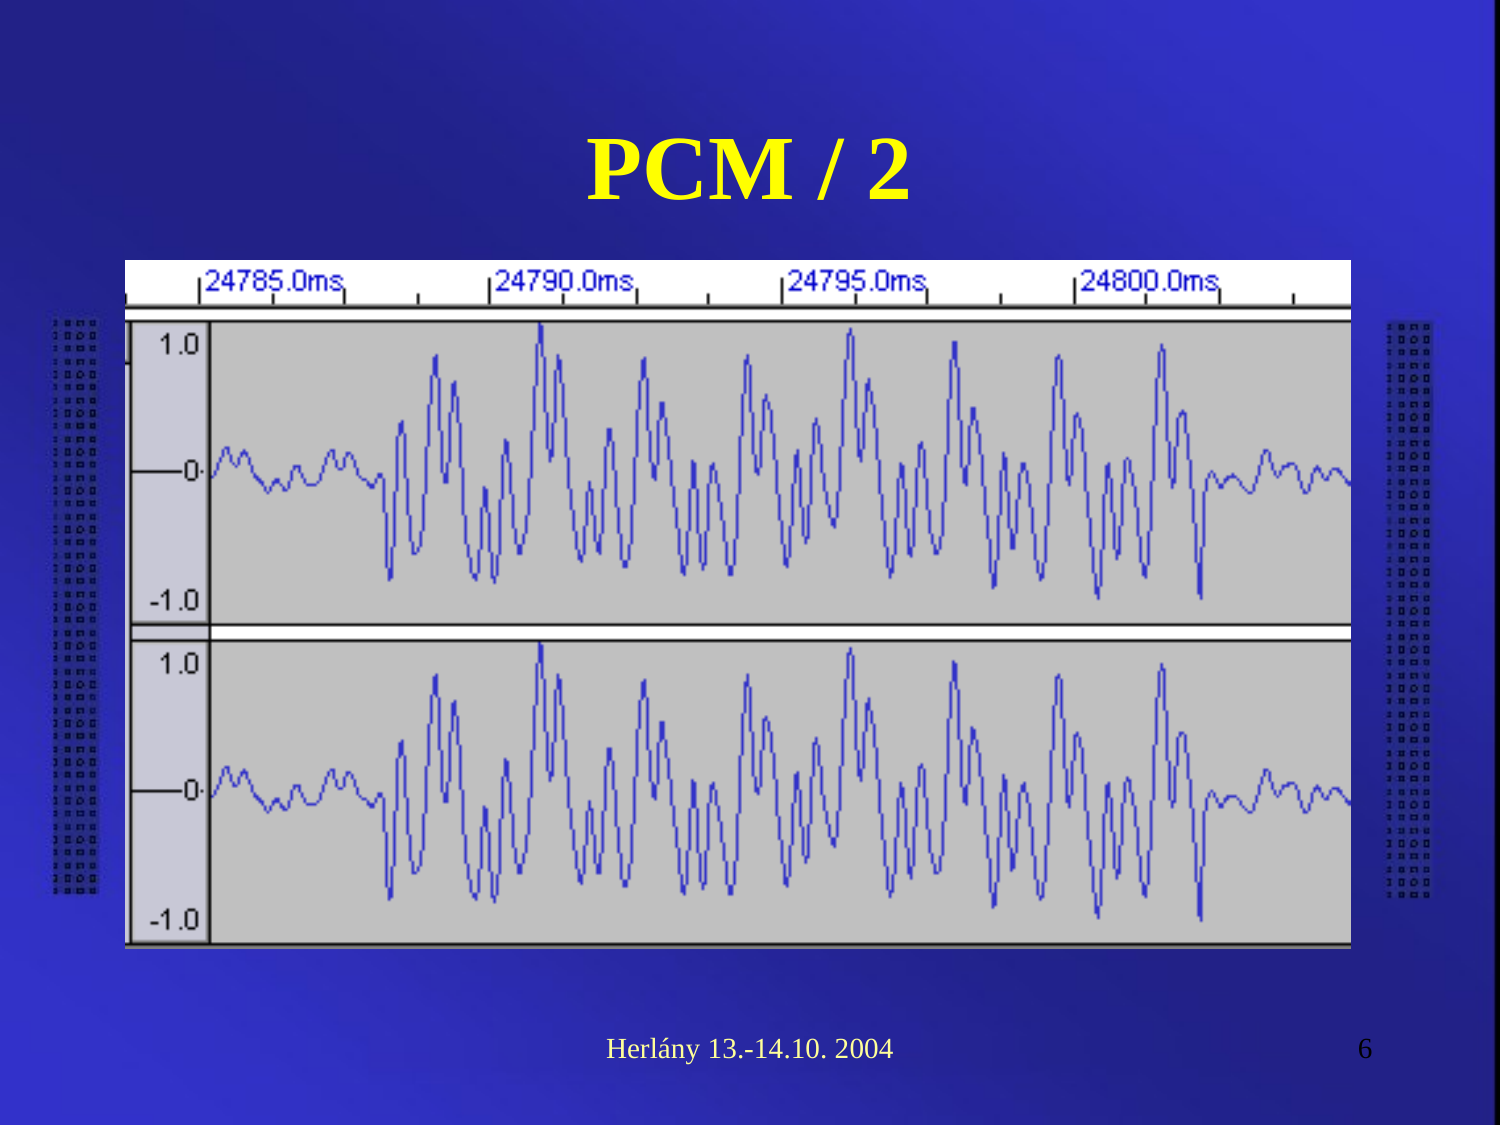

# PCM / 2
Herlány 13.-14.10. 2004